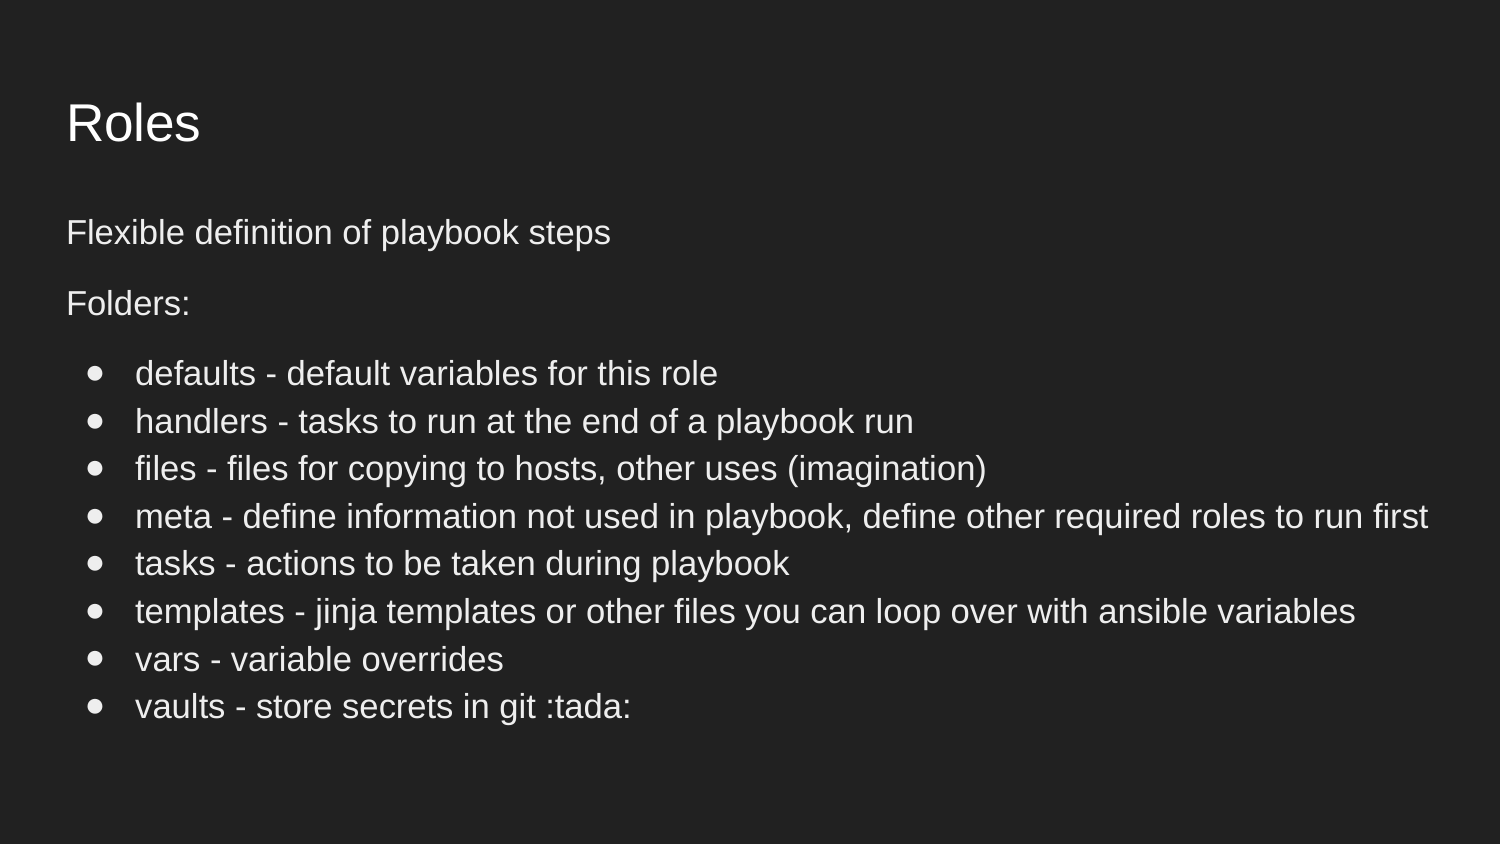

# Roles
Flexible definition of playbook steps
Folders:
defaults - default variables for this role
handlers - tasks to run at the end of a playbook run
files - files for copying to hosts, other uses (imagination)
meta - define information not used in playbook, define other required roles to run first
tasks - actions to be taken during playbook
templates - jinja templates or other files you can loop over with ansible variables
vars - variable overrides
vaults - store secrets in git :tada: